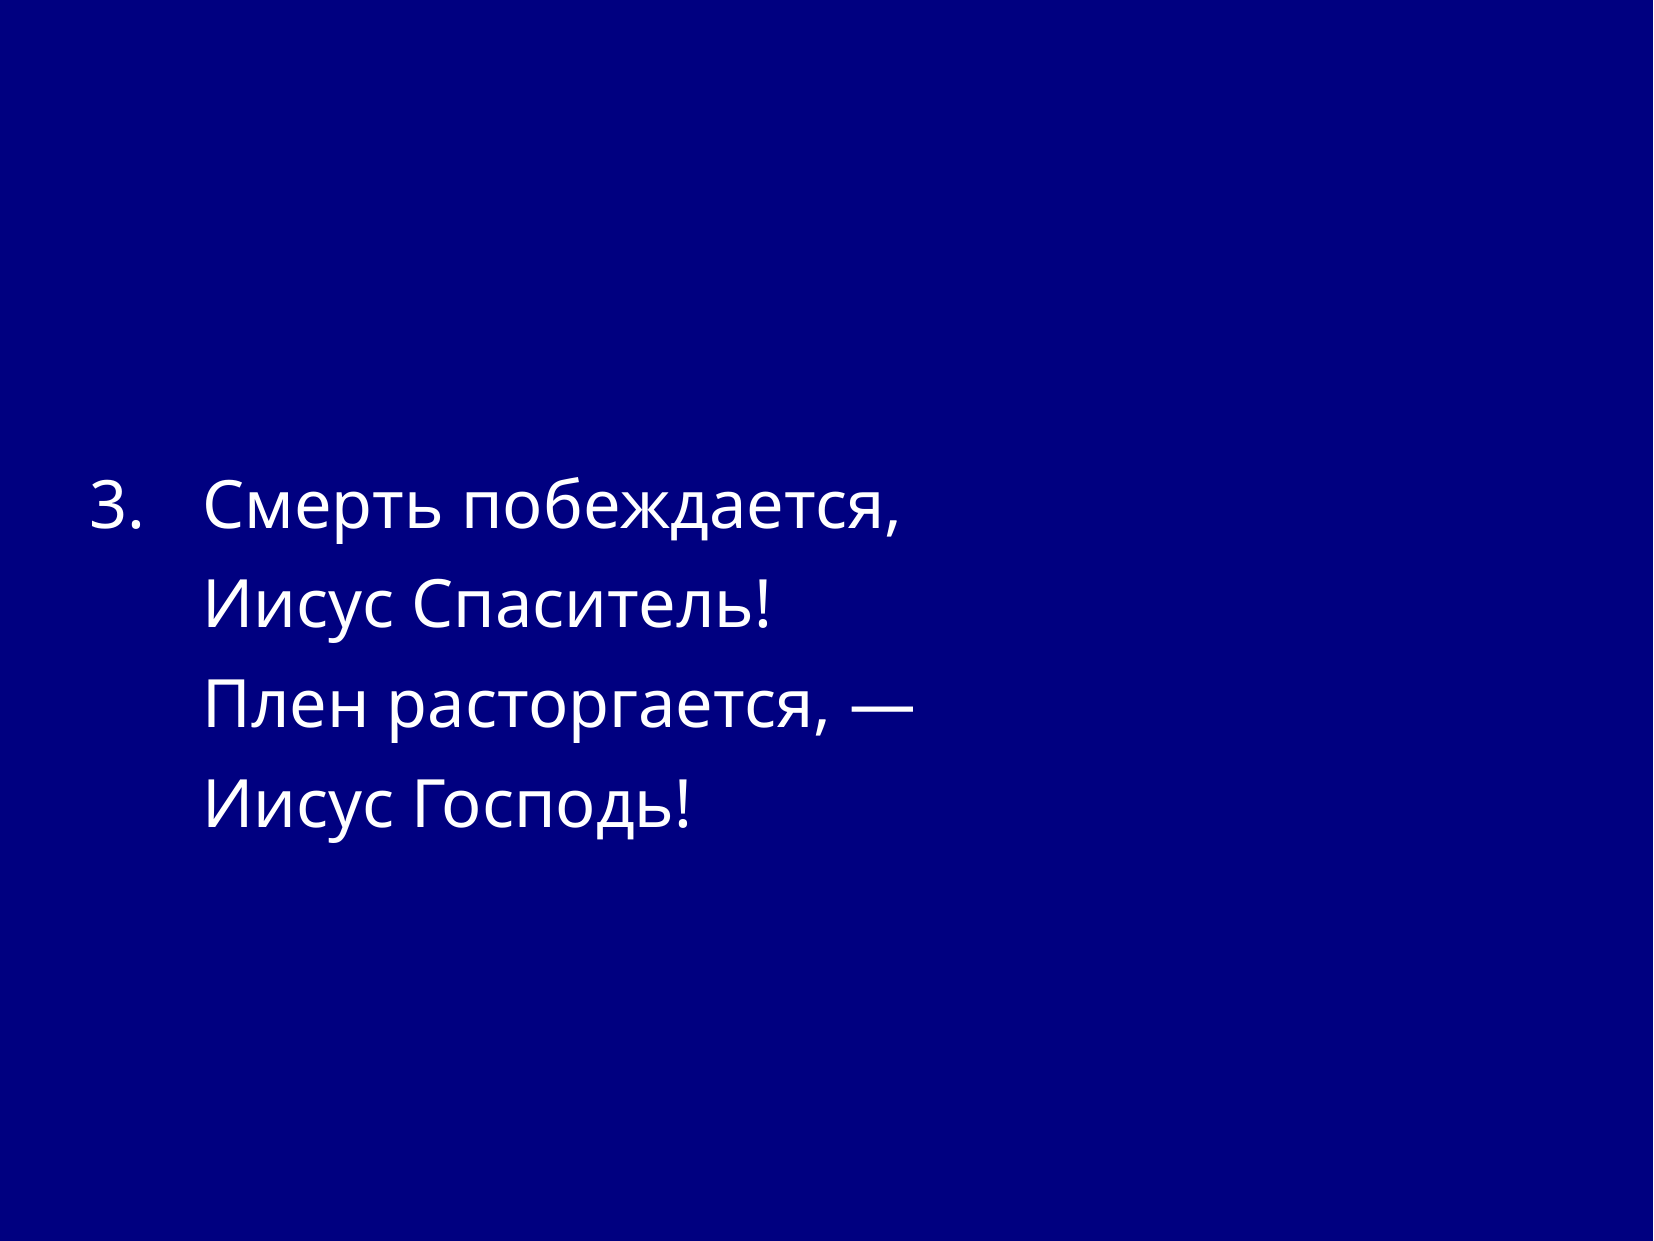

3.	Смерть побеждается,
	Иисус Спаситель!
	Плен расторгается, —
	Иисус Господь!